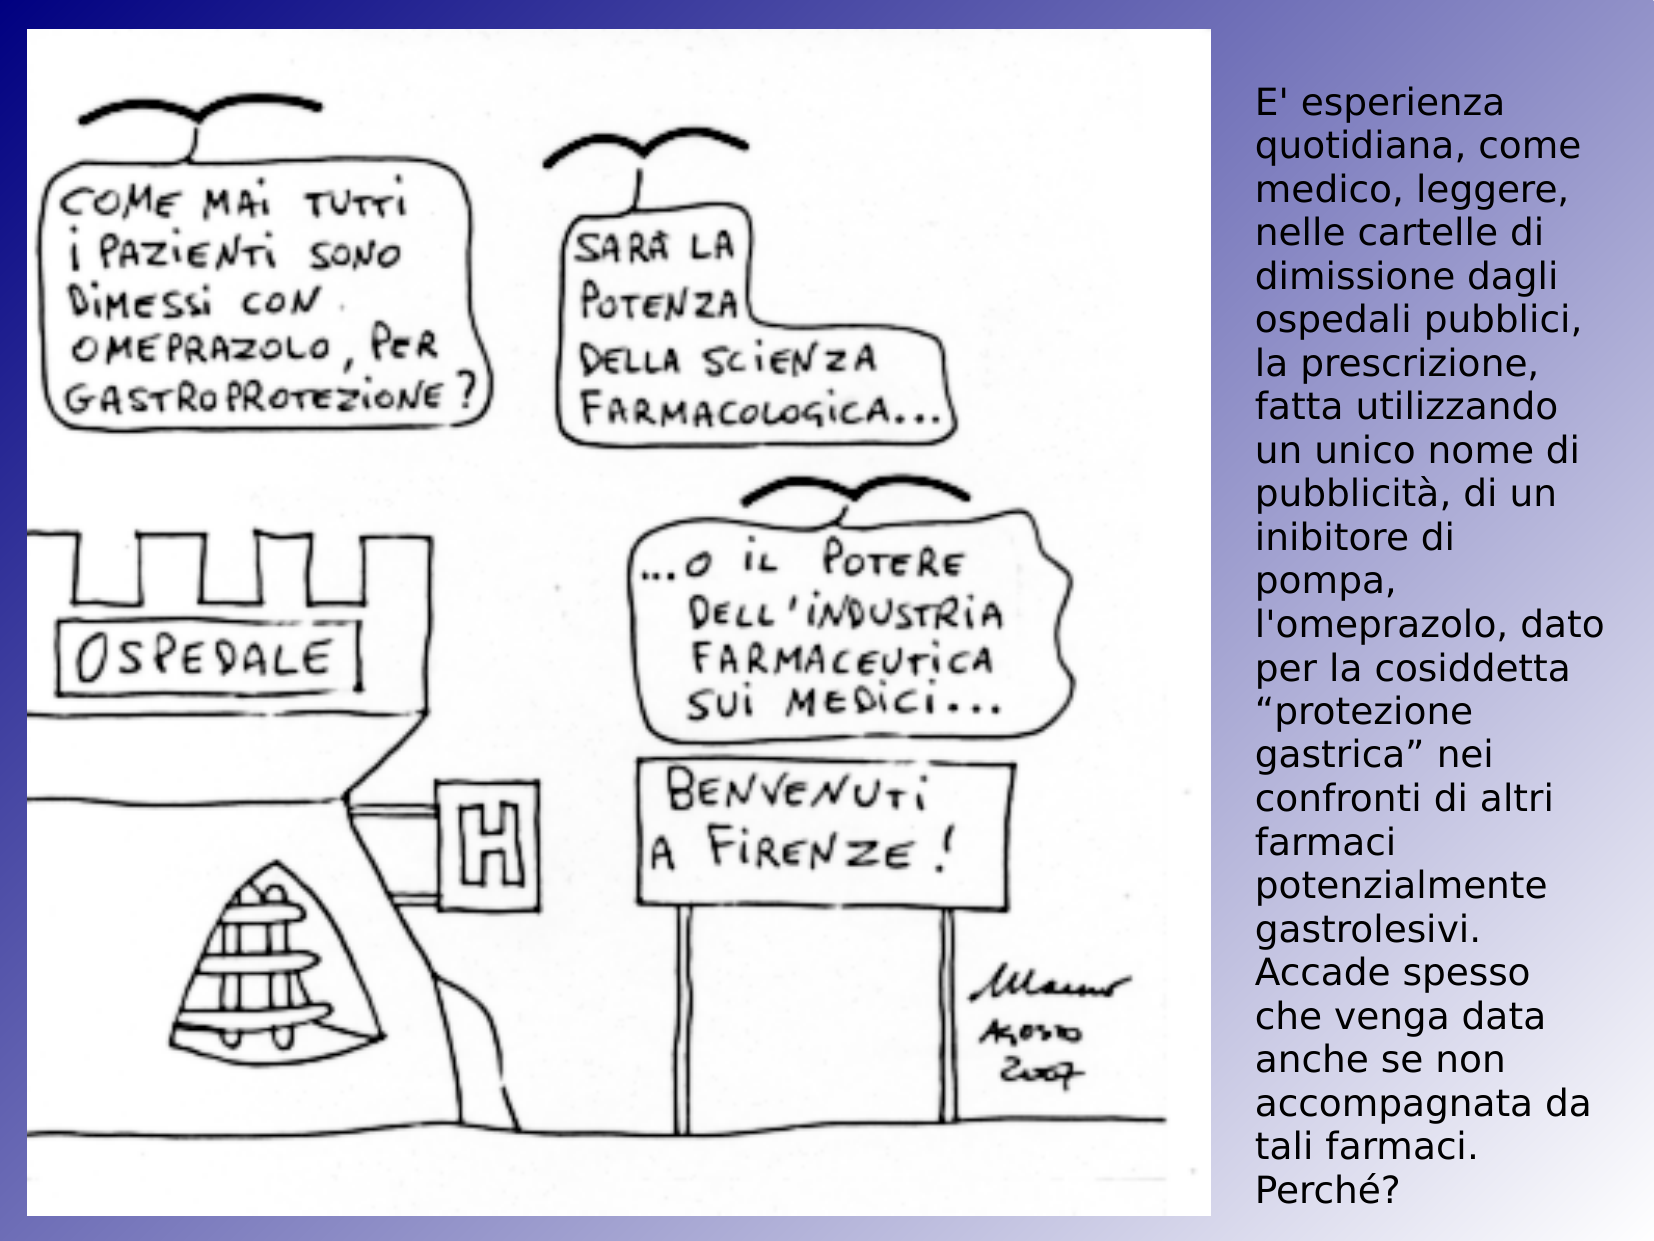

E' esperienza quotidiana, come medico, leggere, nelle cartelle di dimissione dagli ospedali pubblici, la prescrizione, fatta utilizzando un unico nome di pubblicità, di un inibitore di pompa, l'omeprazolo, dato per la cosiddetta “protezione gastrica” nei confronti di altri farmaci potenzialmente gastrolesivi. Accade spesso che venga data anche se non accompagnata da tali farmaci. Perché?